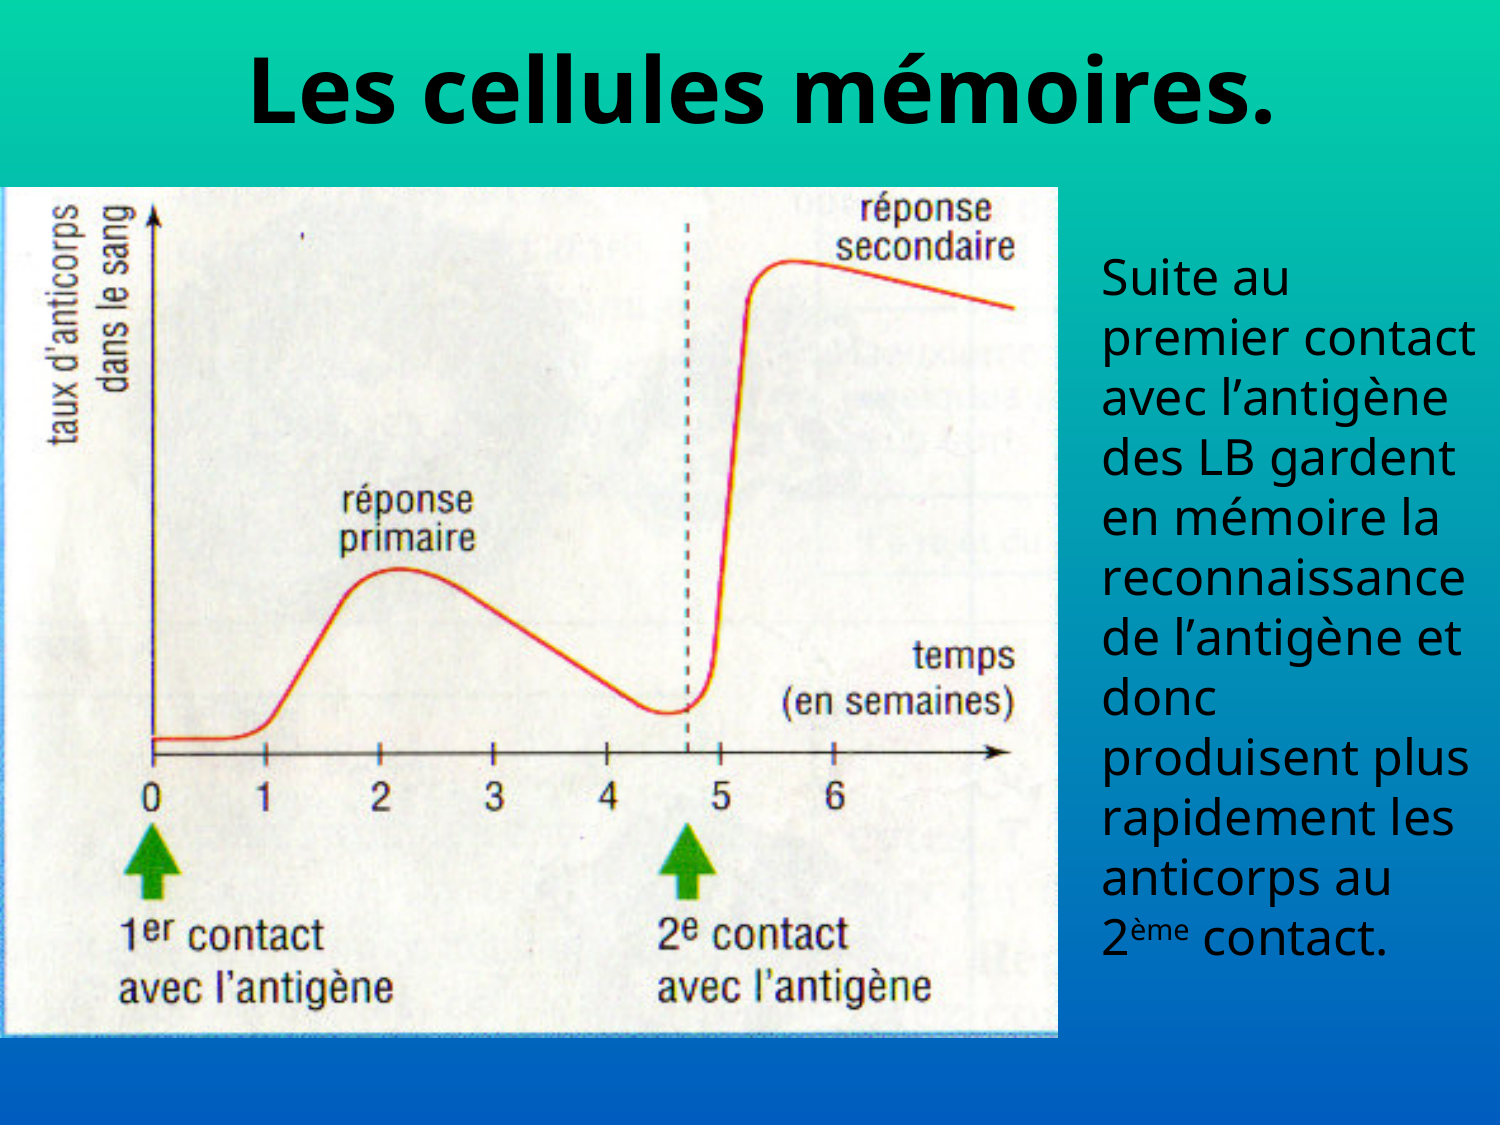

# Les cellules mémoires.
Suite au premier contact avec l’antigène des LB gardent en mémoire la reconnaissance de l’antigène et donc produisent plus rapidement les anticorps au 2ème contact.